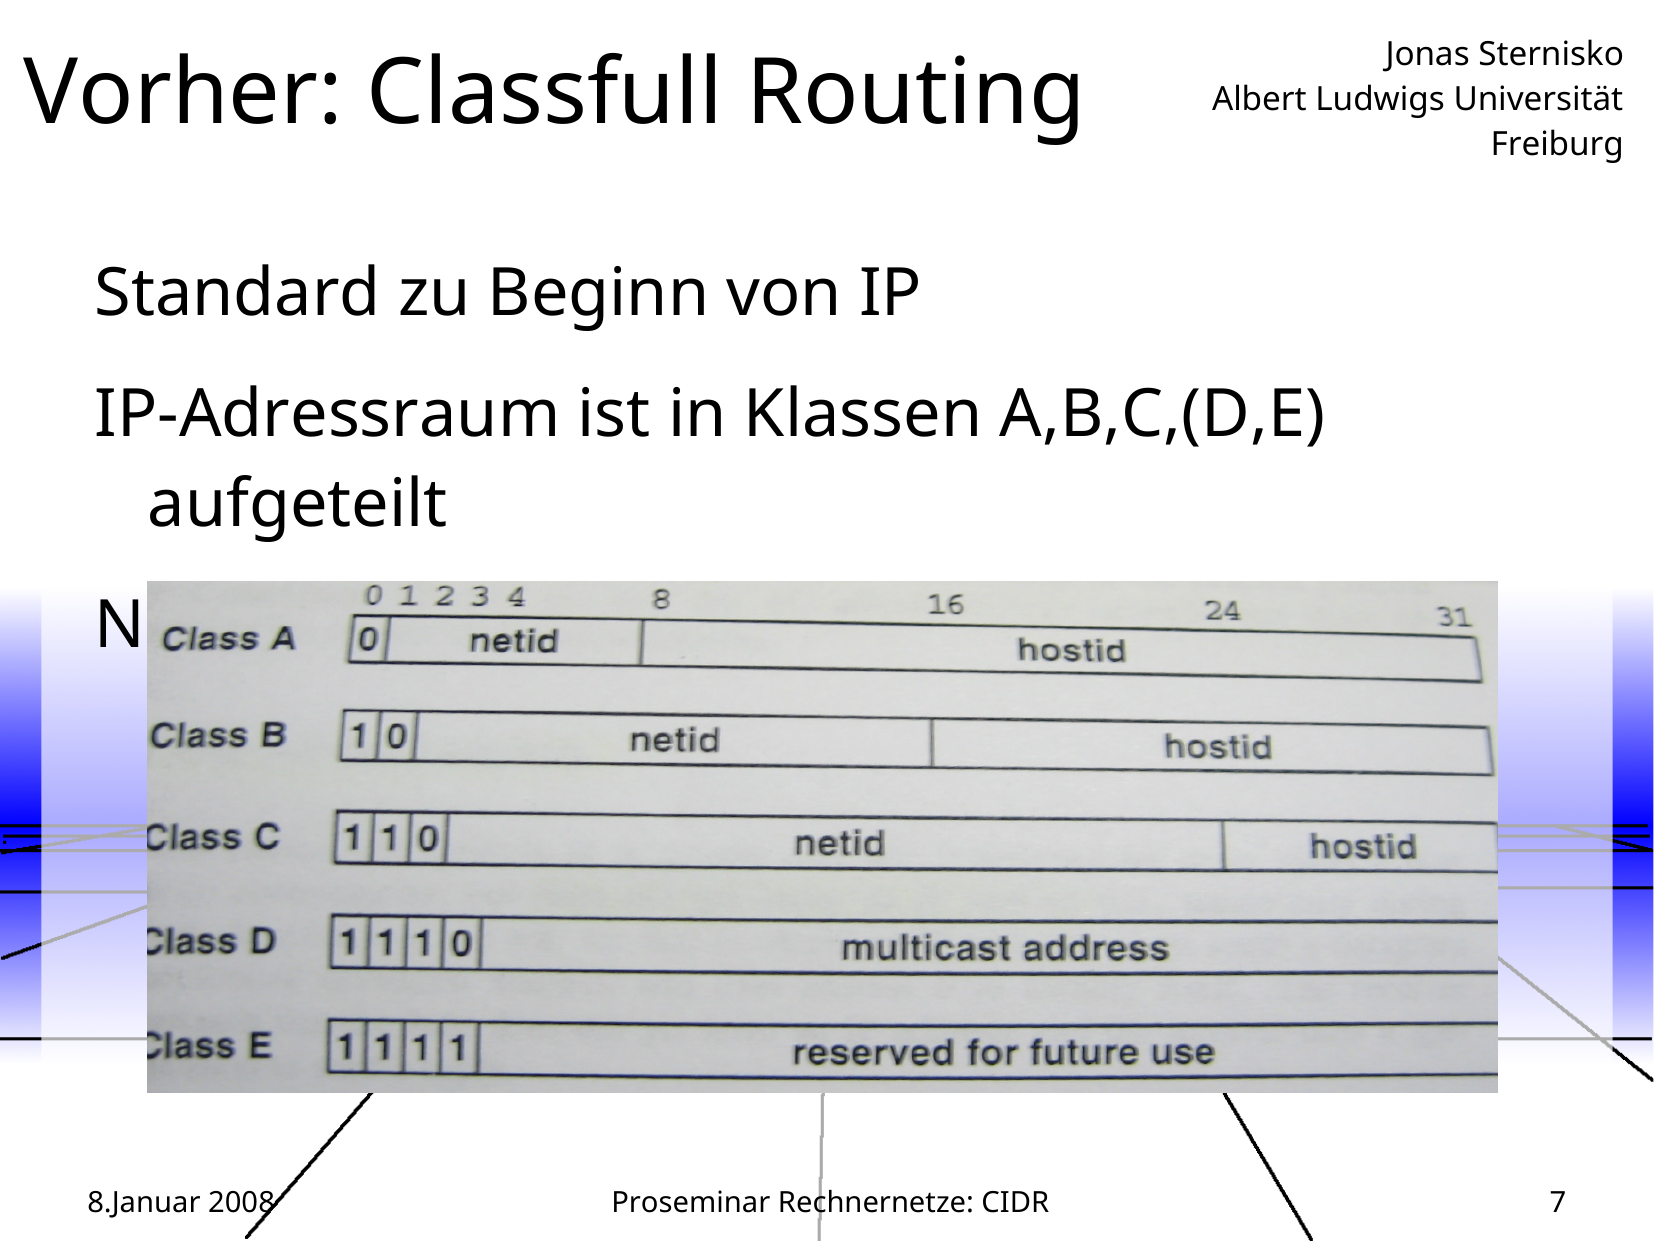

# Vorher: Classfull Routing
Standard zu Beginn von IP
IP-Adressraum ist in Klassen A,B,C,(D,E) aufgeteilt
Netzwerk- und Host-ID
8.Januar 2008
Proseminar Rechnernetze: CIDR
7